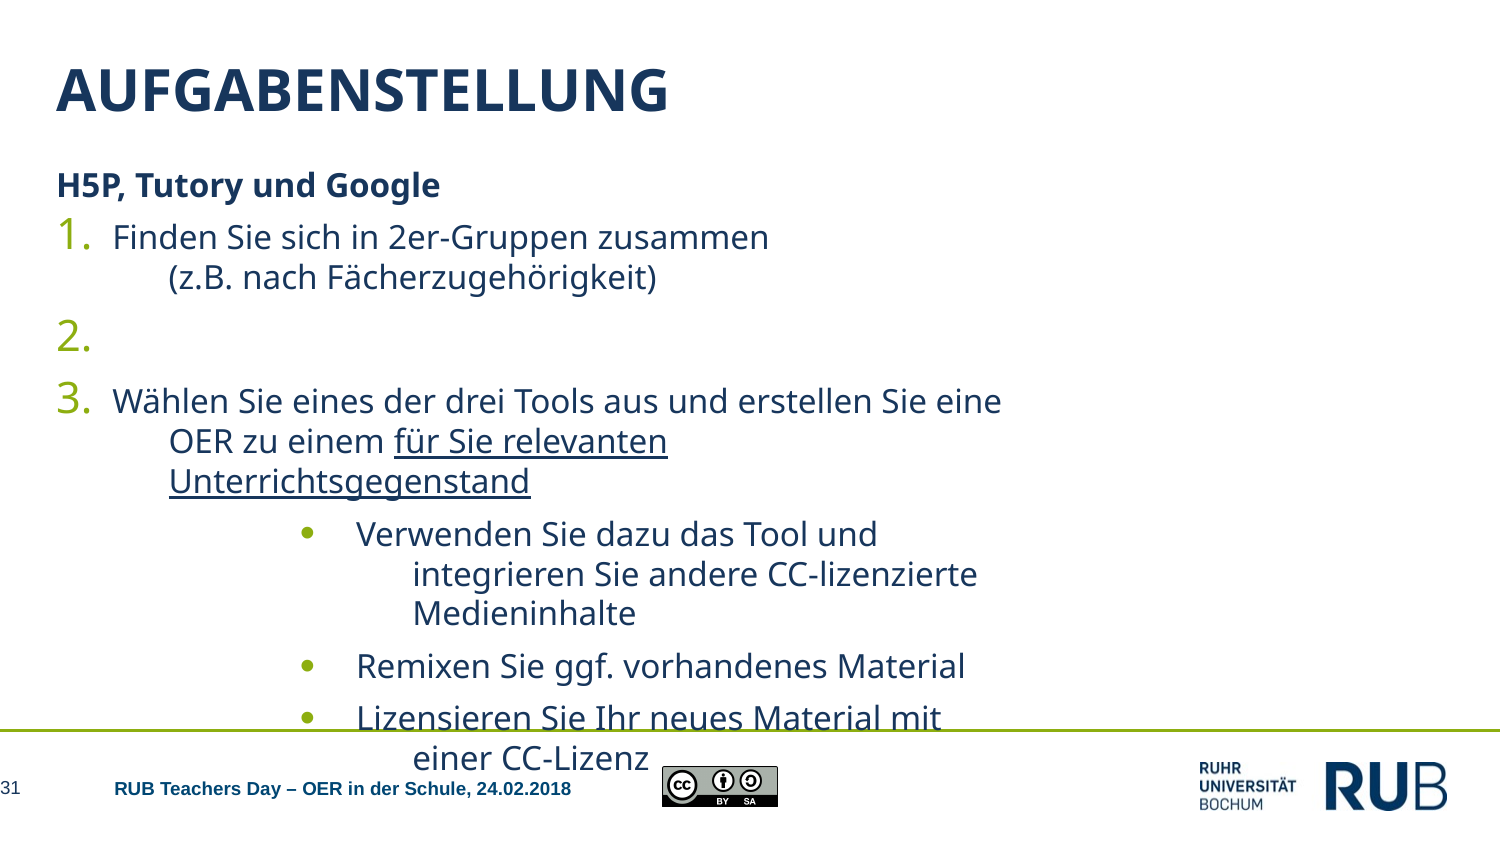

Aufgabenstellung
H5P, Tutory und Google
Finden Sie sich in 2er-Gruppen zusammen
(z.B. nach Fächerzugehörigkeit)
Wählen Sie eines der drei Tools aus und erstellen Sie eine OER zu einem für Sie relevanten Unterrichtsgegenstand
Verwenden Sie dazu das Tool und integrieren Sie andere CC-lizenzierte Medieninhalte
Remixen Sie ggf. vorhandenes Material
Lizensieren Sie Ihr neues Material mit einer CC-Lizenz
RUB Teachers Day – OER in der Schule, 24.02.2018